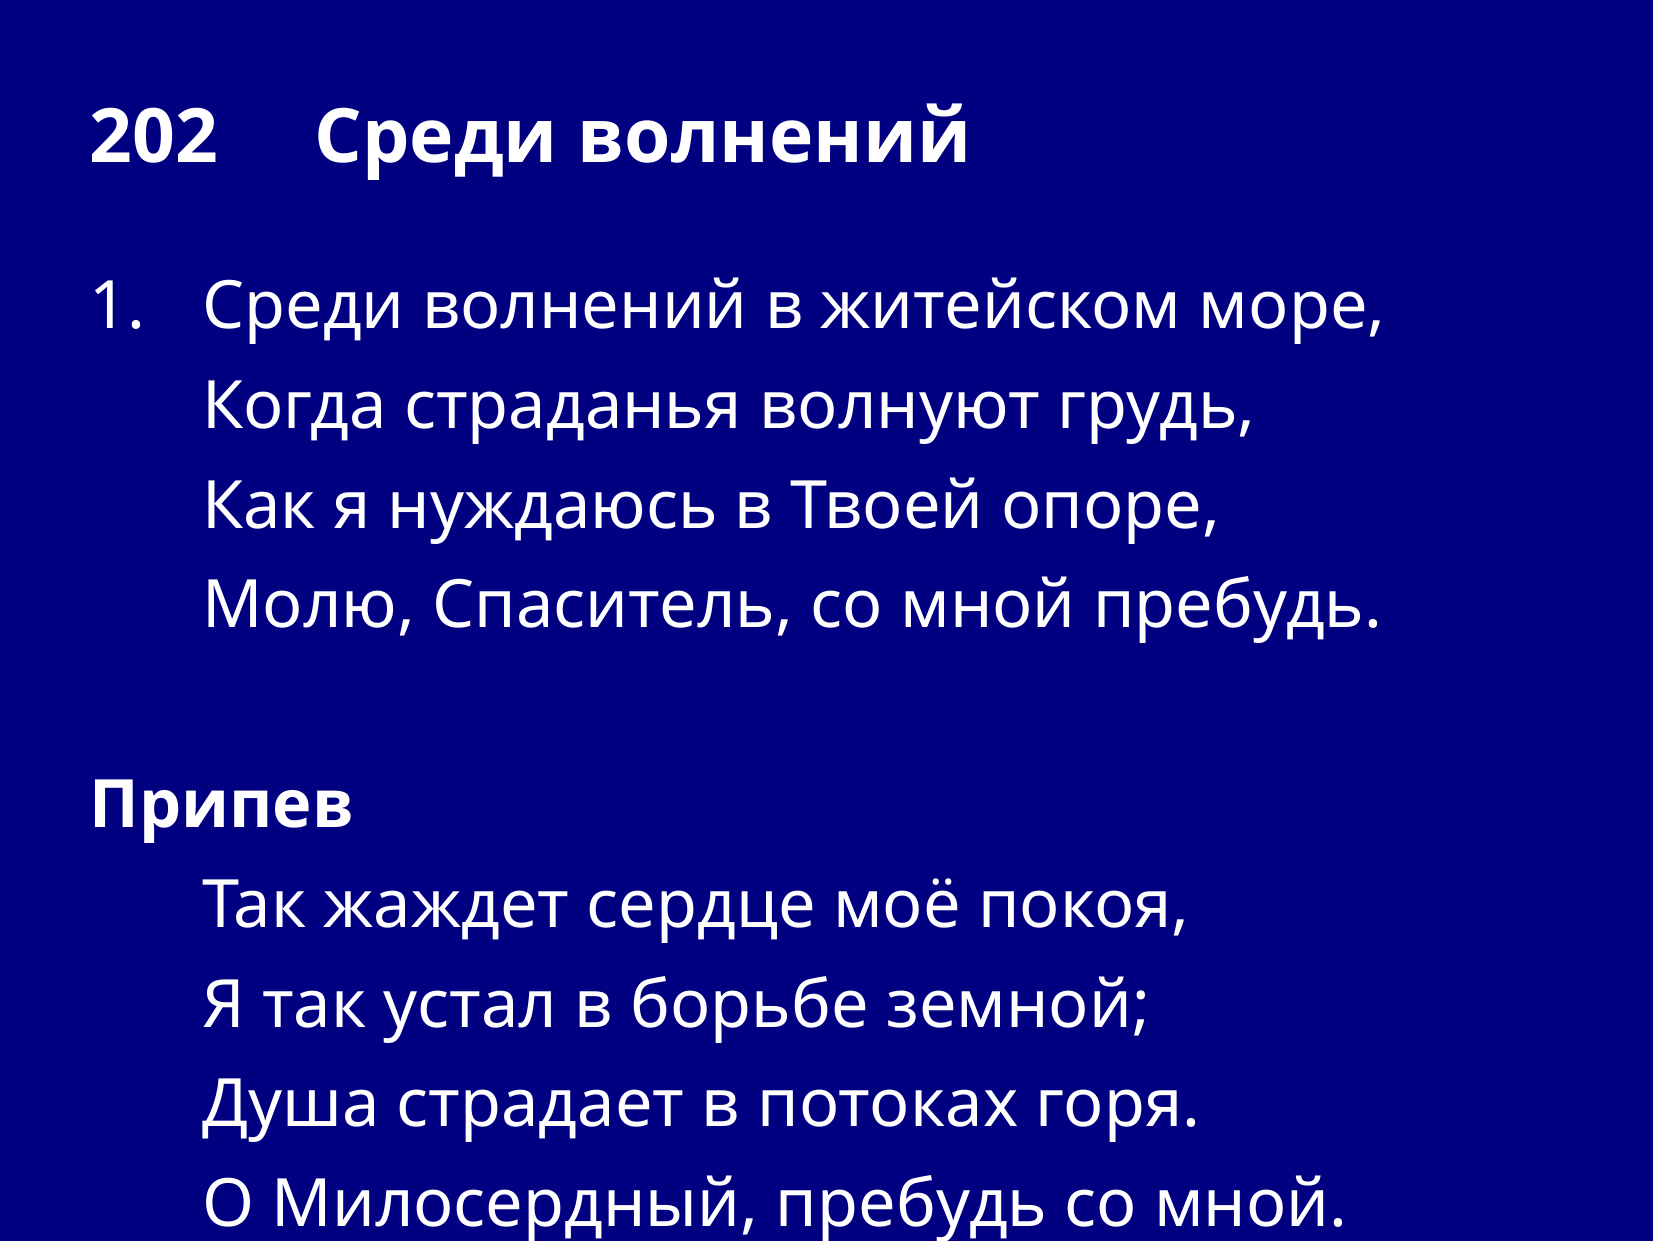

202	Среди волнений
1.	Среди волнений в житейском море,
	Когда страданья волнуют грудь,
	Как я нуждаюсь в Твоей опоре,
	Молю, Спаситель, со мной пребудь.
Припев
	Так жаждет сердце моё покоя,
	Я так устал в борьбе земной;
	Душа страдает в потоках горя.
	О Милосердный, пребудь со мной.